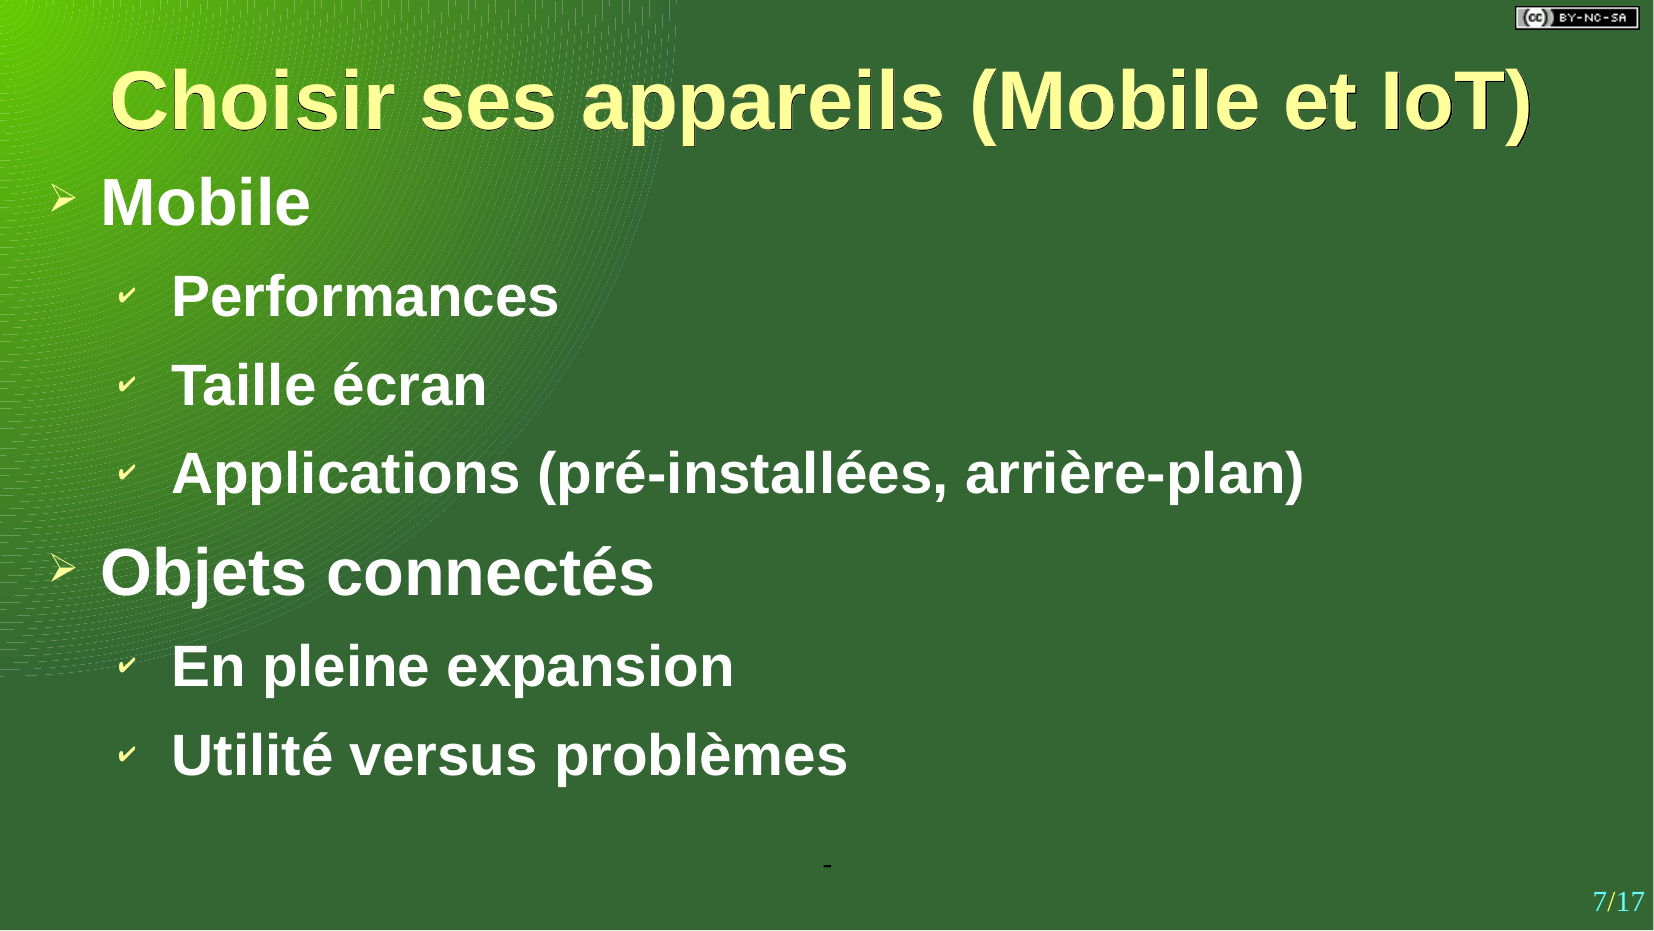

# Choisir ses appareils (Mobile et IoT)
Mobile
Performances
Taille écran
Applications (pré-installées, arrière-plan)
Objets connectés
En pleine expansion
Utilité versus problèmes
-
7